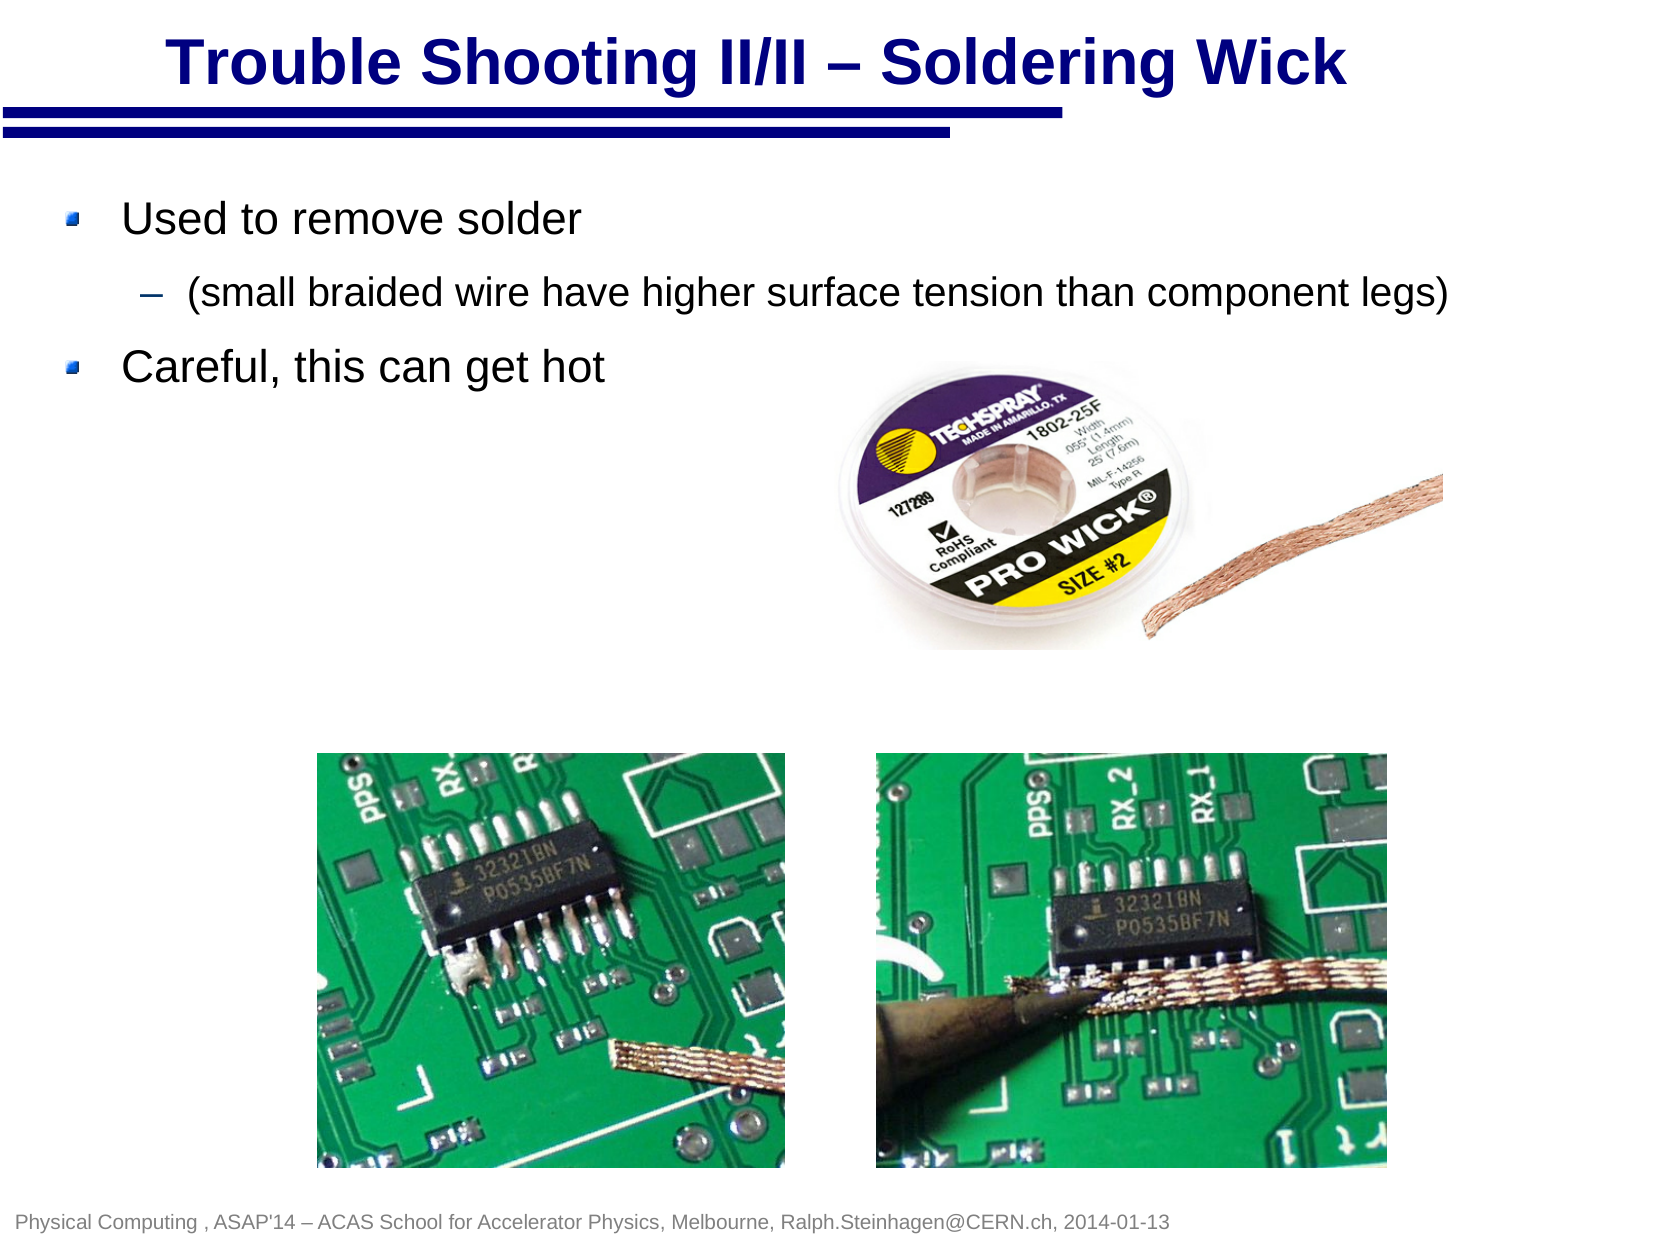

# Trouble Shooting II/II – Soldering Wick
Used to remove solder
(small braided wire have higher surface tension than component legs)
Careful, this can get hot